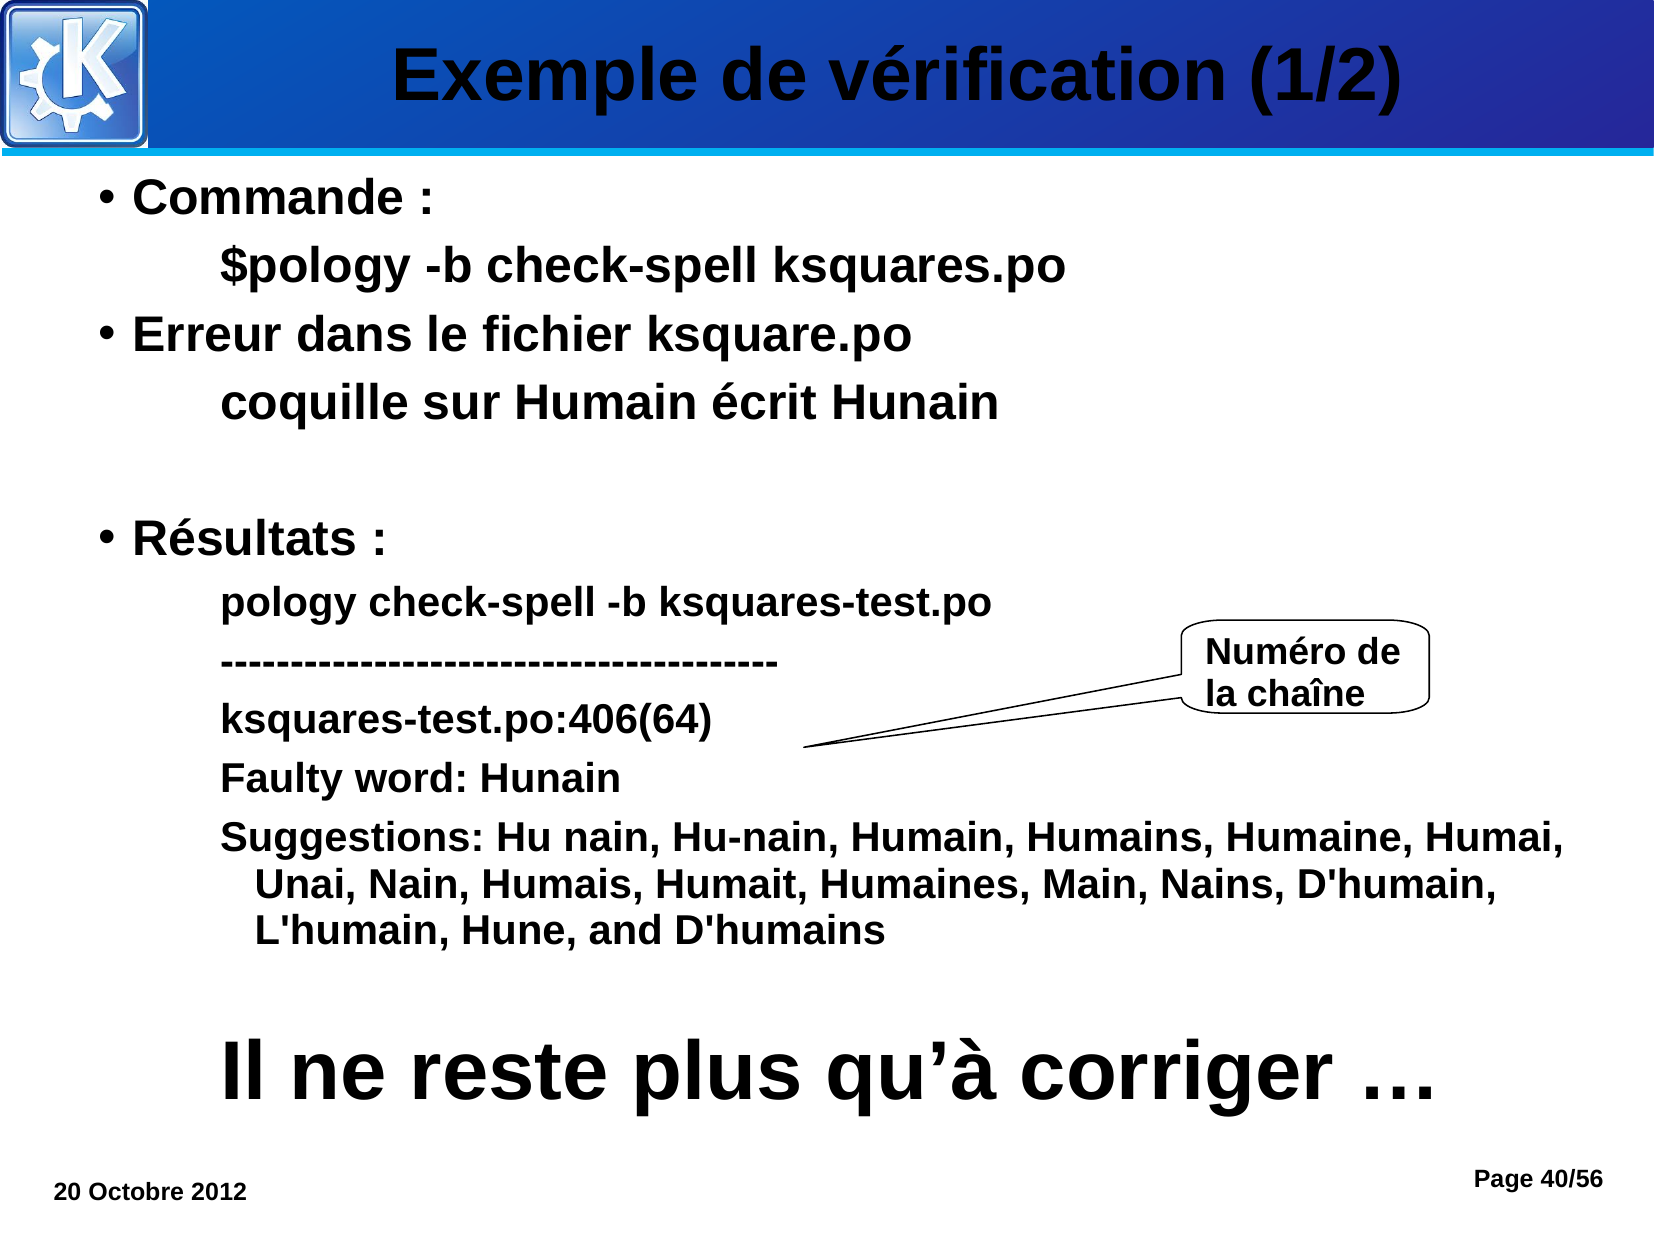

Exemple de vérification (1/2)
Commande :
$pology -b check-spell ksquares.po
Erreur dans le fichier ksquare.po
coquille sur Humain écrit Hunain
Résultats :
pology check-spell -b ksquares-test.po
----------------------------------------
ksquares-test.po:406(64)
Faulty word: Hunain
Suggestions: Hu nain, Hu-nain, Humain, Humains, Humaine, Humai, Unai, Nain, Humais, Humait, Humaines, Main, Nains, D'humain, L'humain, Hune, and D'humains
Il ne reste plus qu’à corriger …
Numéro de la chaîne